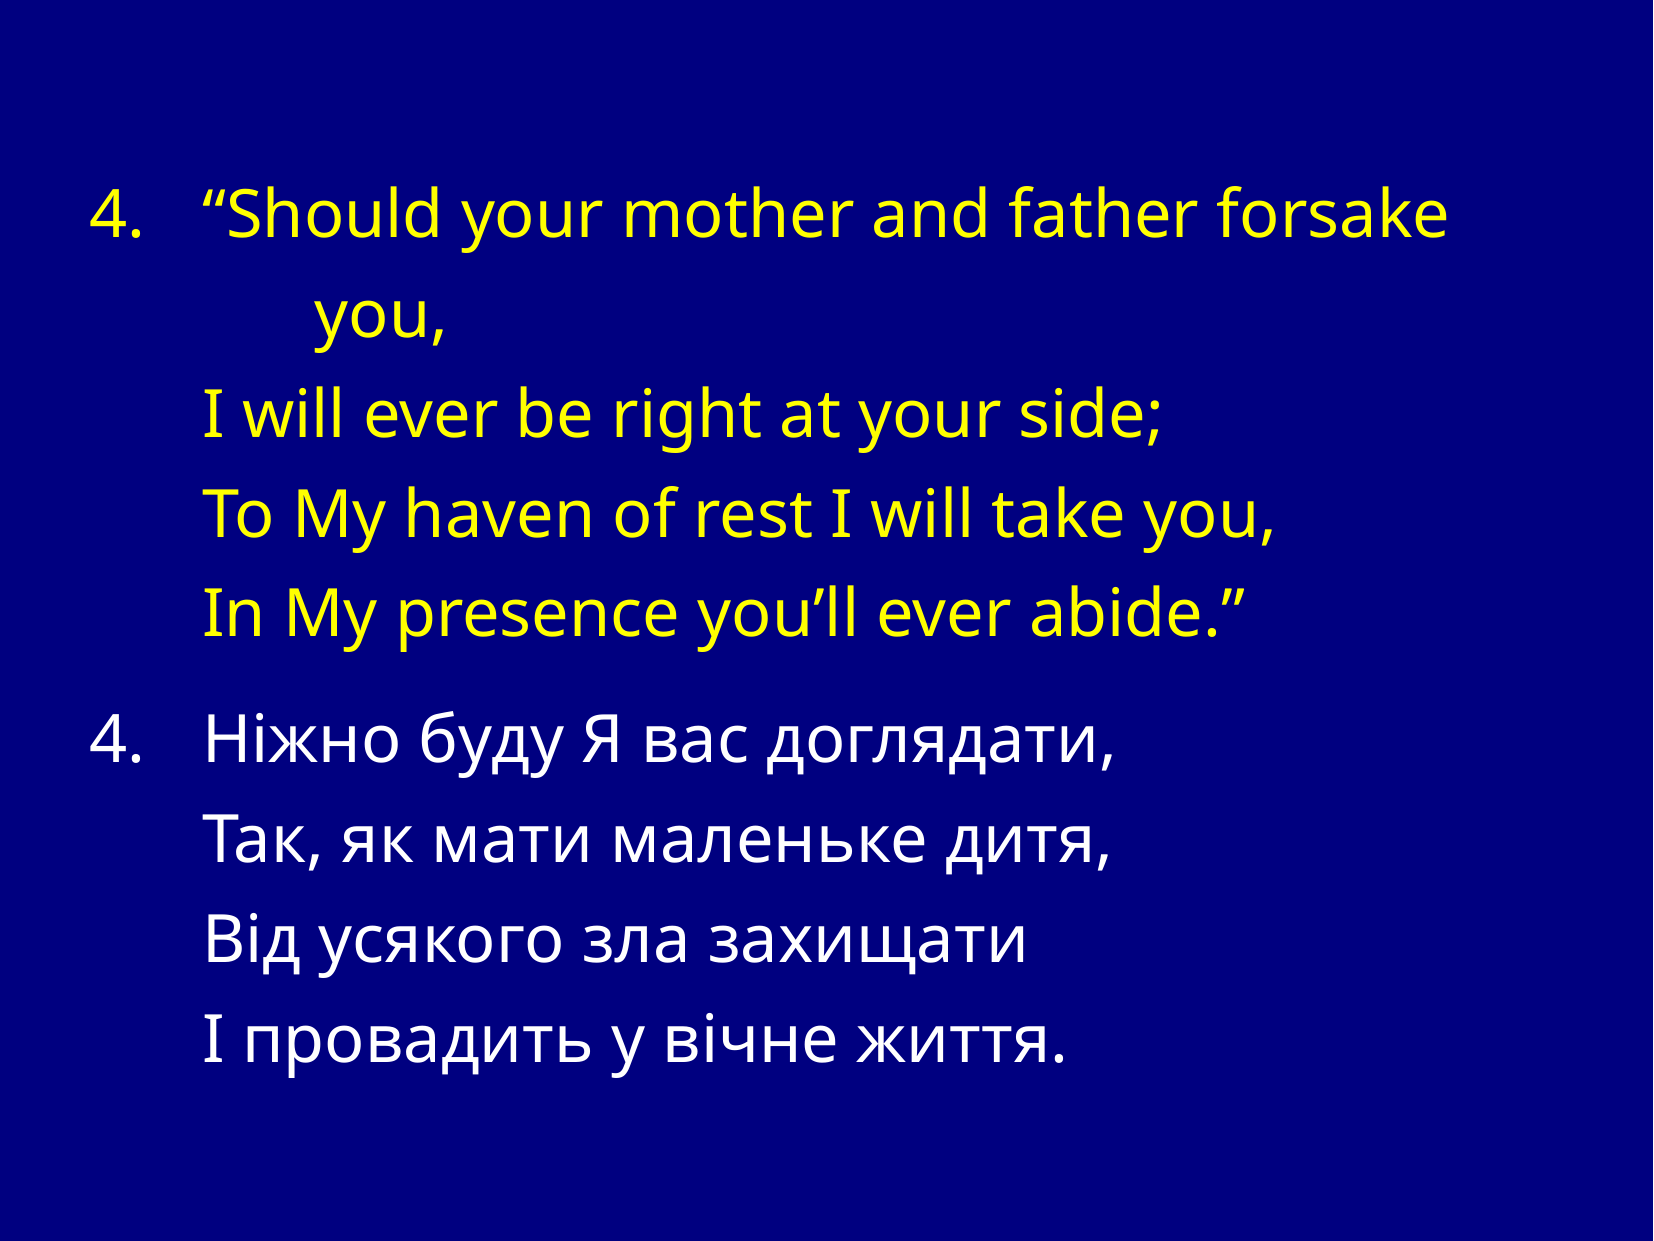

4.	“Should your mother and father forsake
		you,
	I will ever be right at your side;
	To My haven of rest I will take you,
	In My presence you’ll ever abide.”
4.	Ніжно буду Я вас доглядати,
	Так, як мати маленьке дитя,
	Від усякого зла захищати
	І провадить у вічне життя.